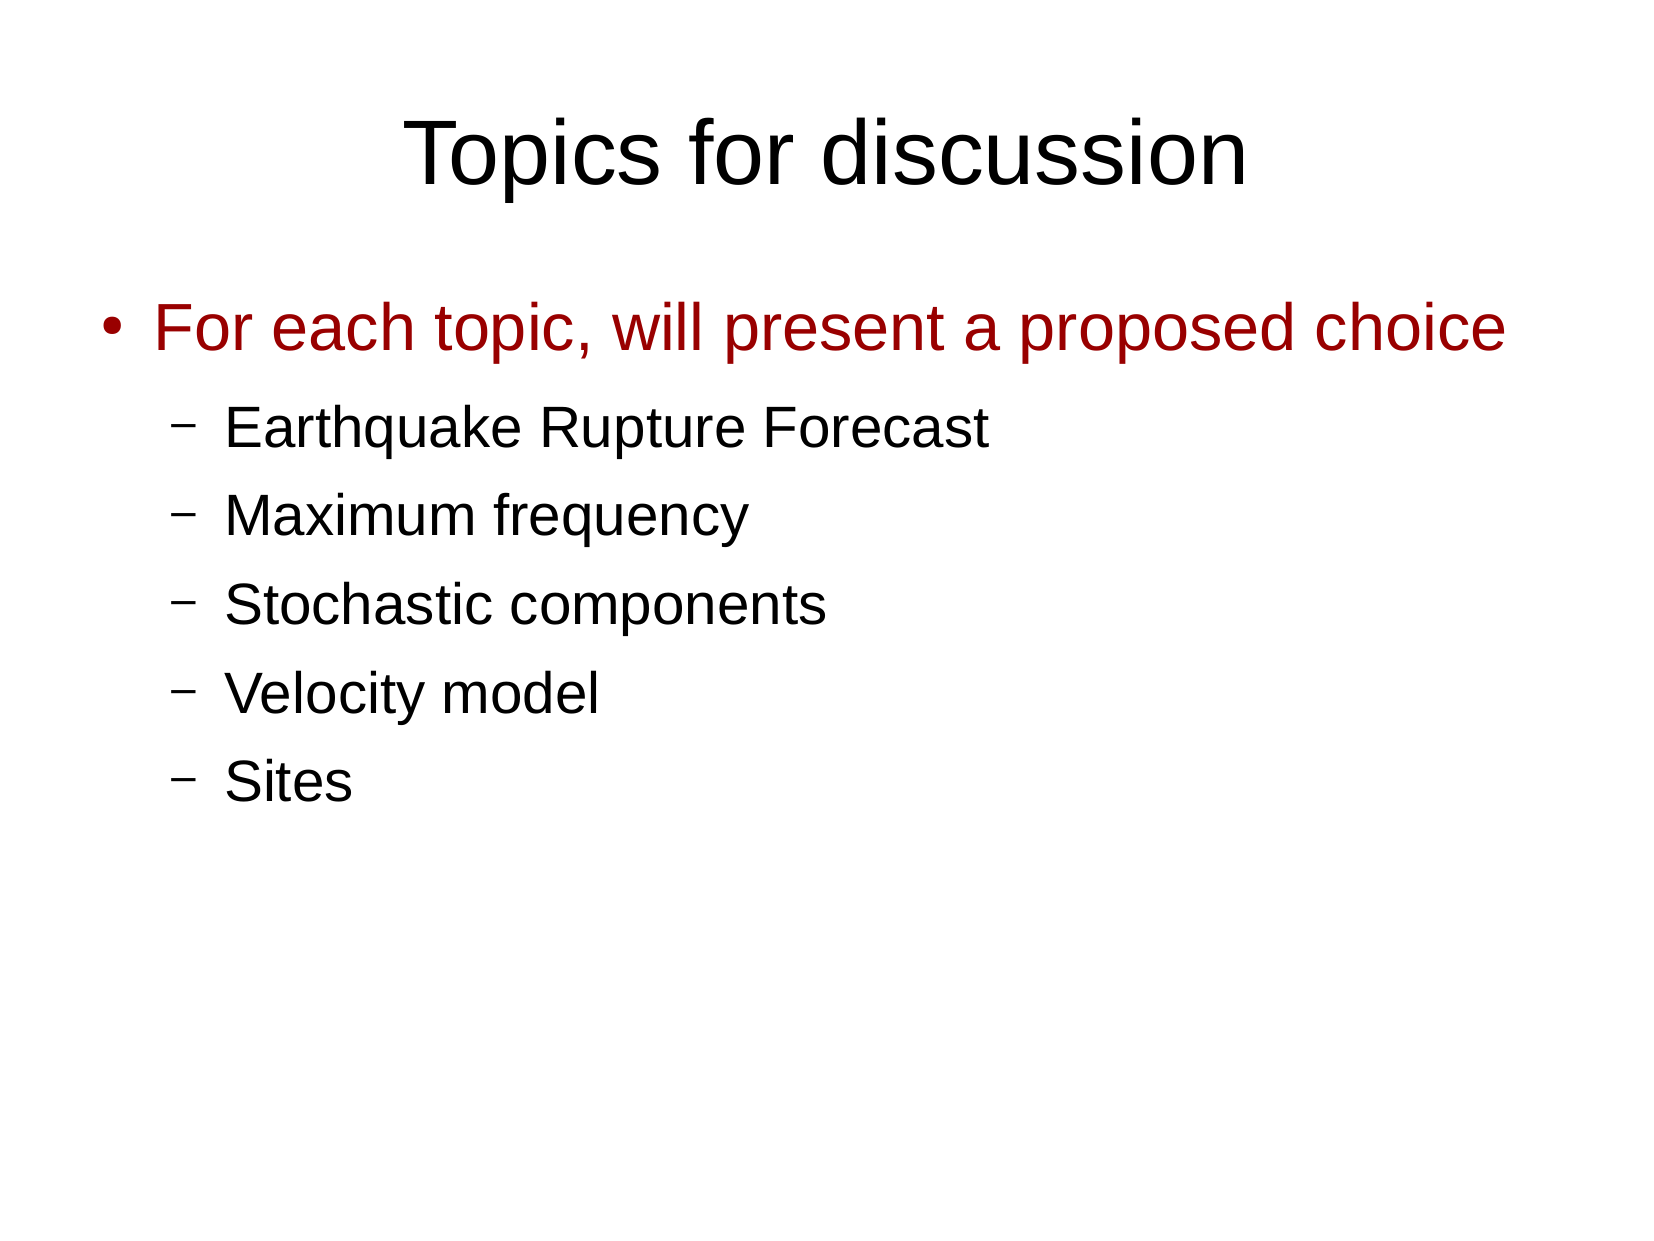

# Topics for discussion
For each topic, will present a proposed choice
Earthquake Rupture Forecast
Maximum frequency
Stochastic components
Velocity model
Sites